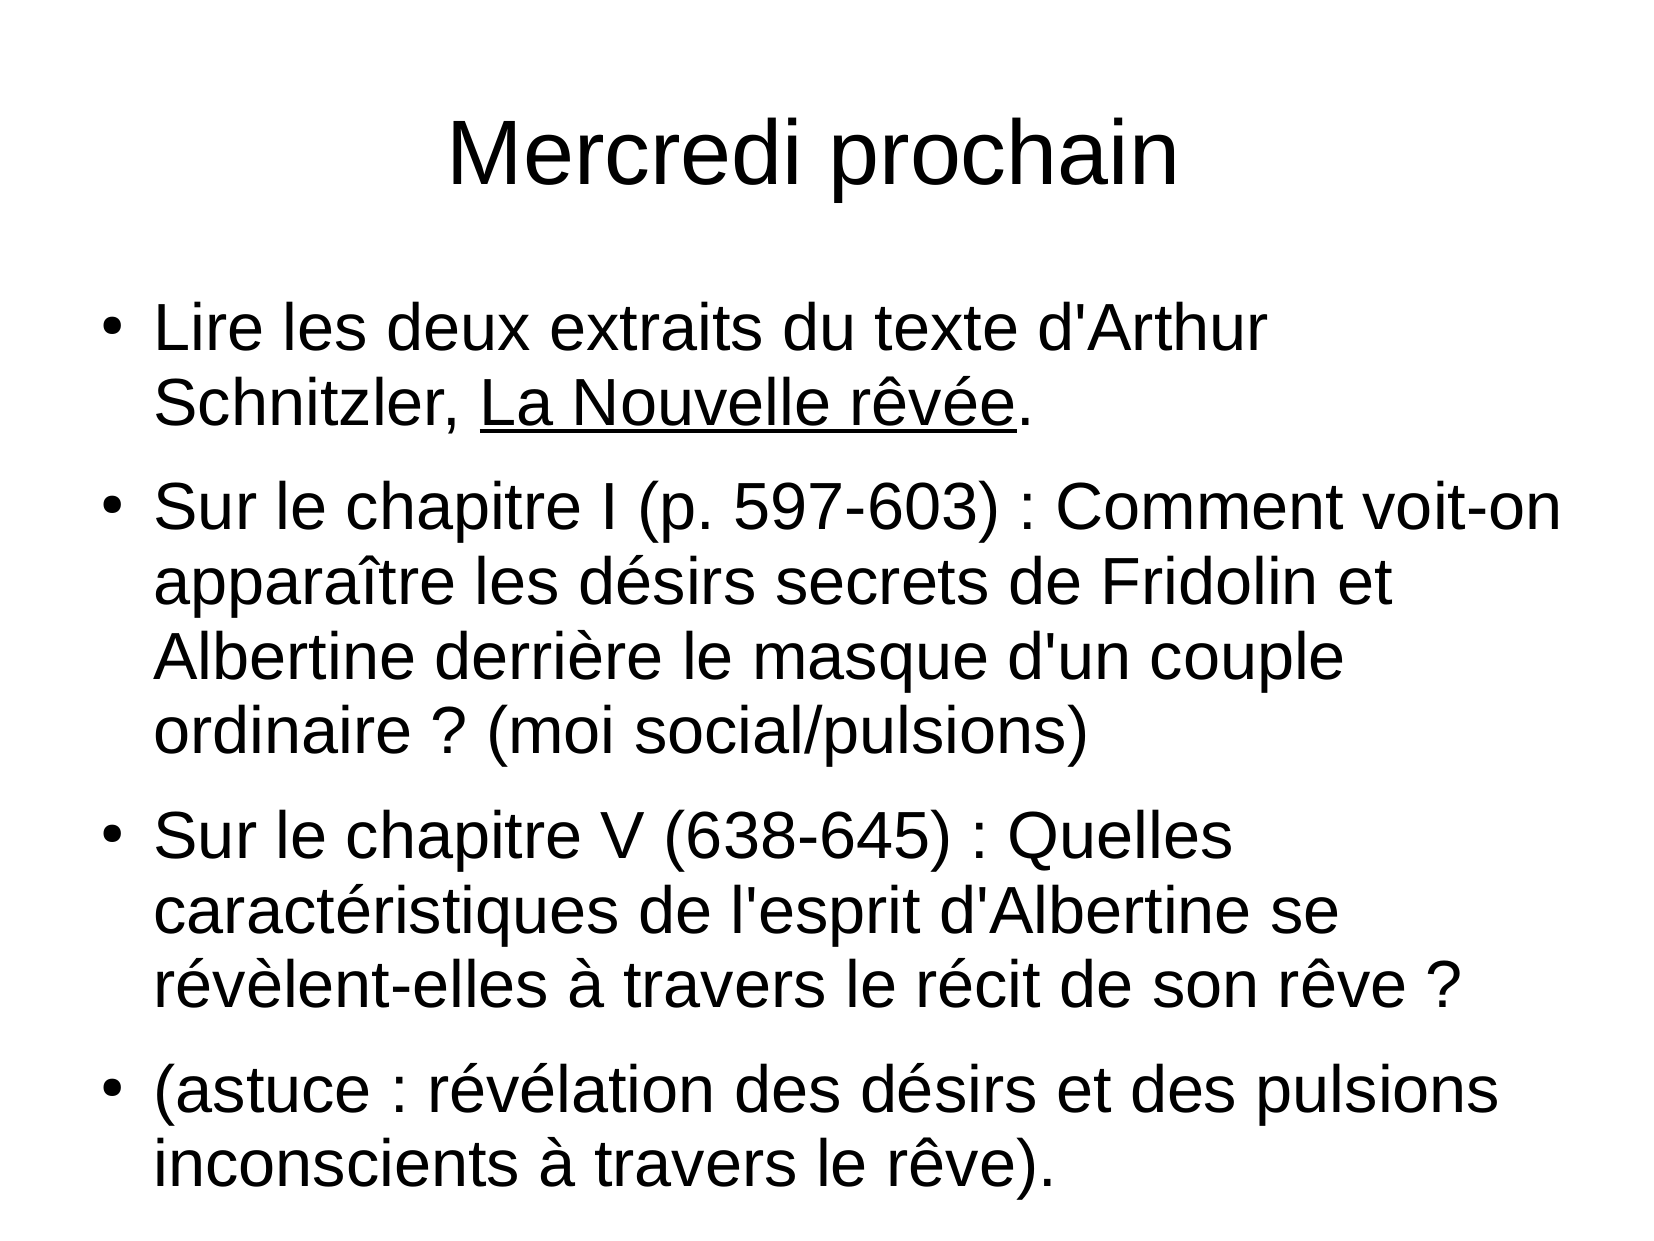

# Mercredi prochain
Lire les deux extraits du texte d'Arthur Schnitzler, La Nouvelle rêvée.
Sur le chapitre I (p. 597-603) : Comment voit-on apparaître les désirs secrets de Fridolin et Albertine derrière le masque d'un couple ordinaire ? (moi social/pulsions)
Sur le chapitre V (638-645) : Quelles caractéristiques de l'esprit d'Albertine se révèlent-elles à travers le récit de son rêve ?
(astuce : révélation des désirs et des pulsions inconscients à travers le rêve).